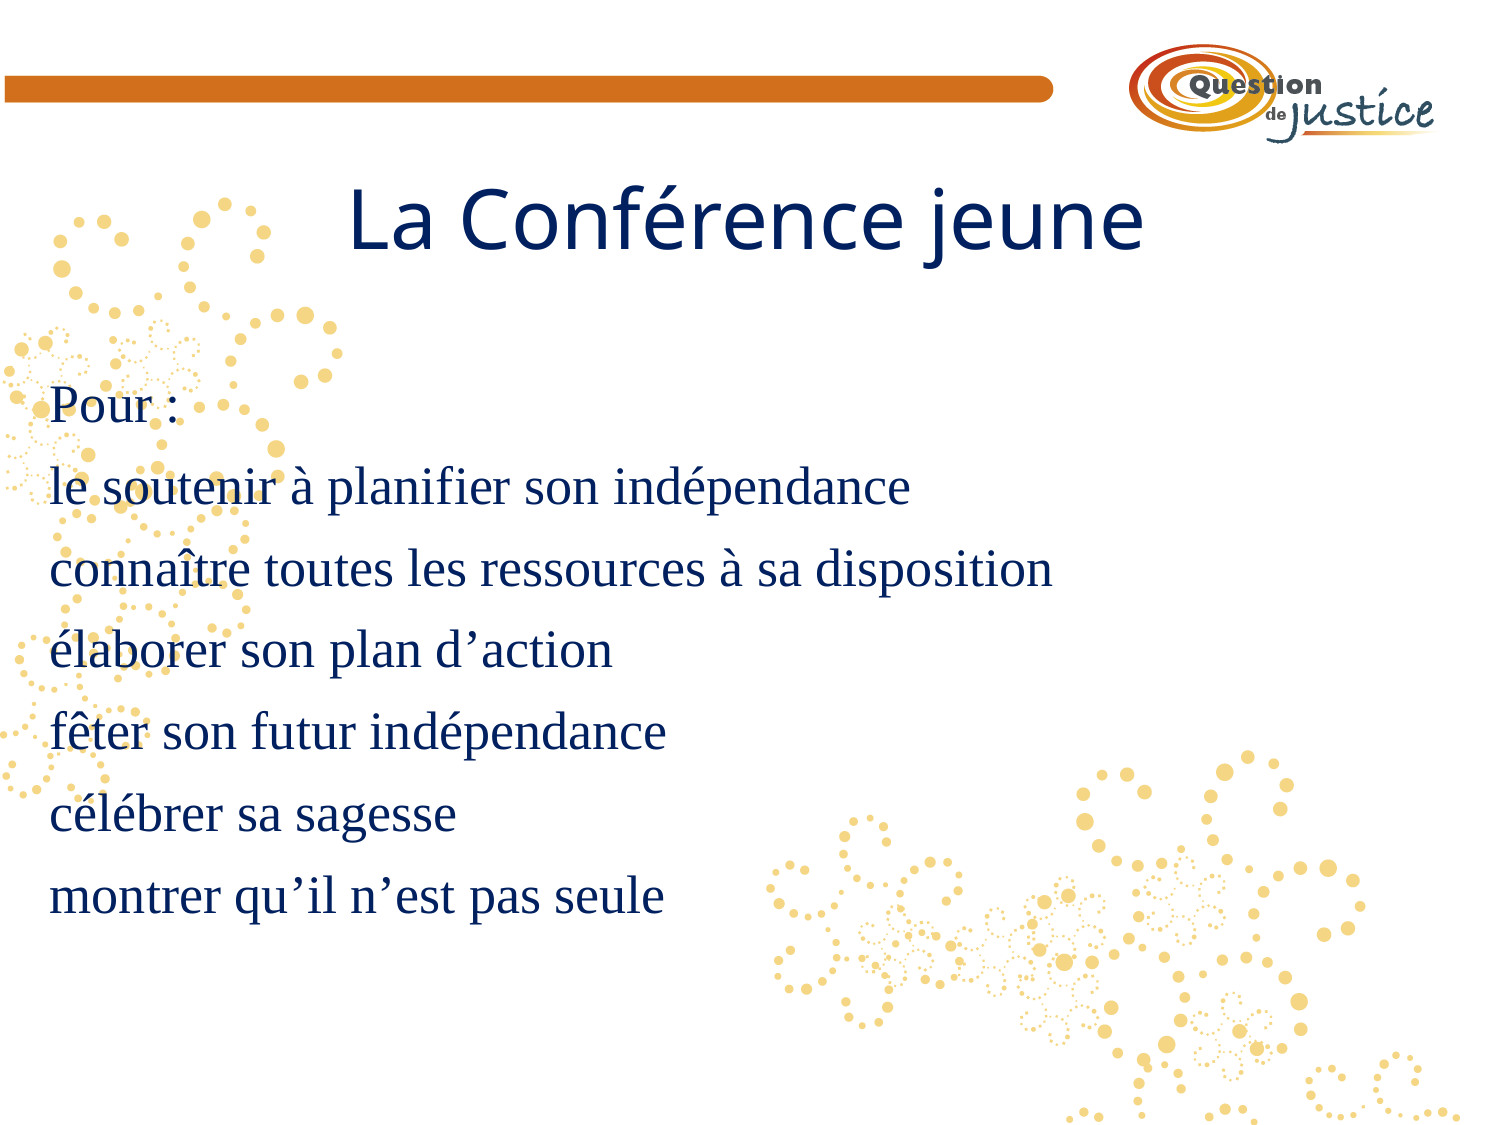

# La Conférence jeune
Pour :
le soutenir à planifier son indépendance
connaître toutes les ressources à sa disposition
élaborer son plan d’action
fêter son futur indépendance
célébrer sa sagesse
montrer qu’il n’est pas seule